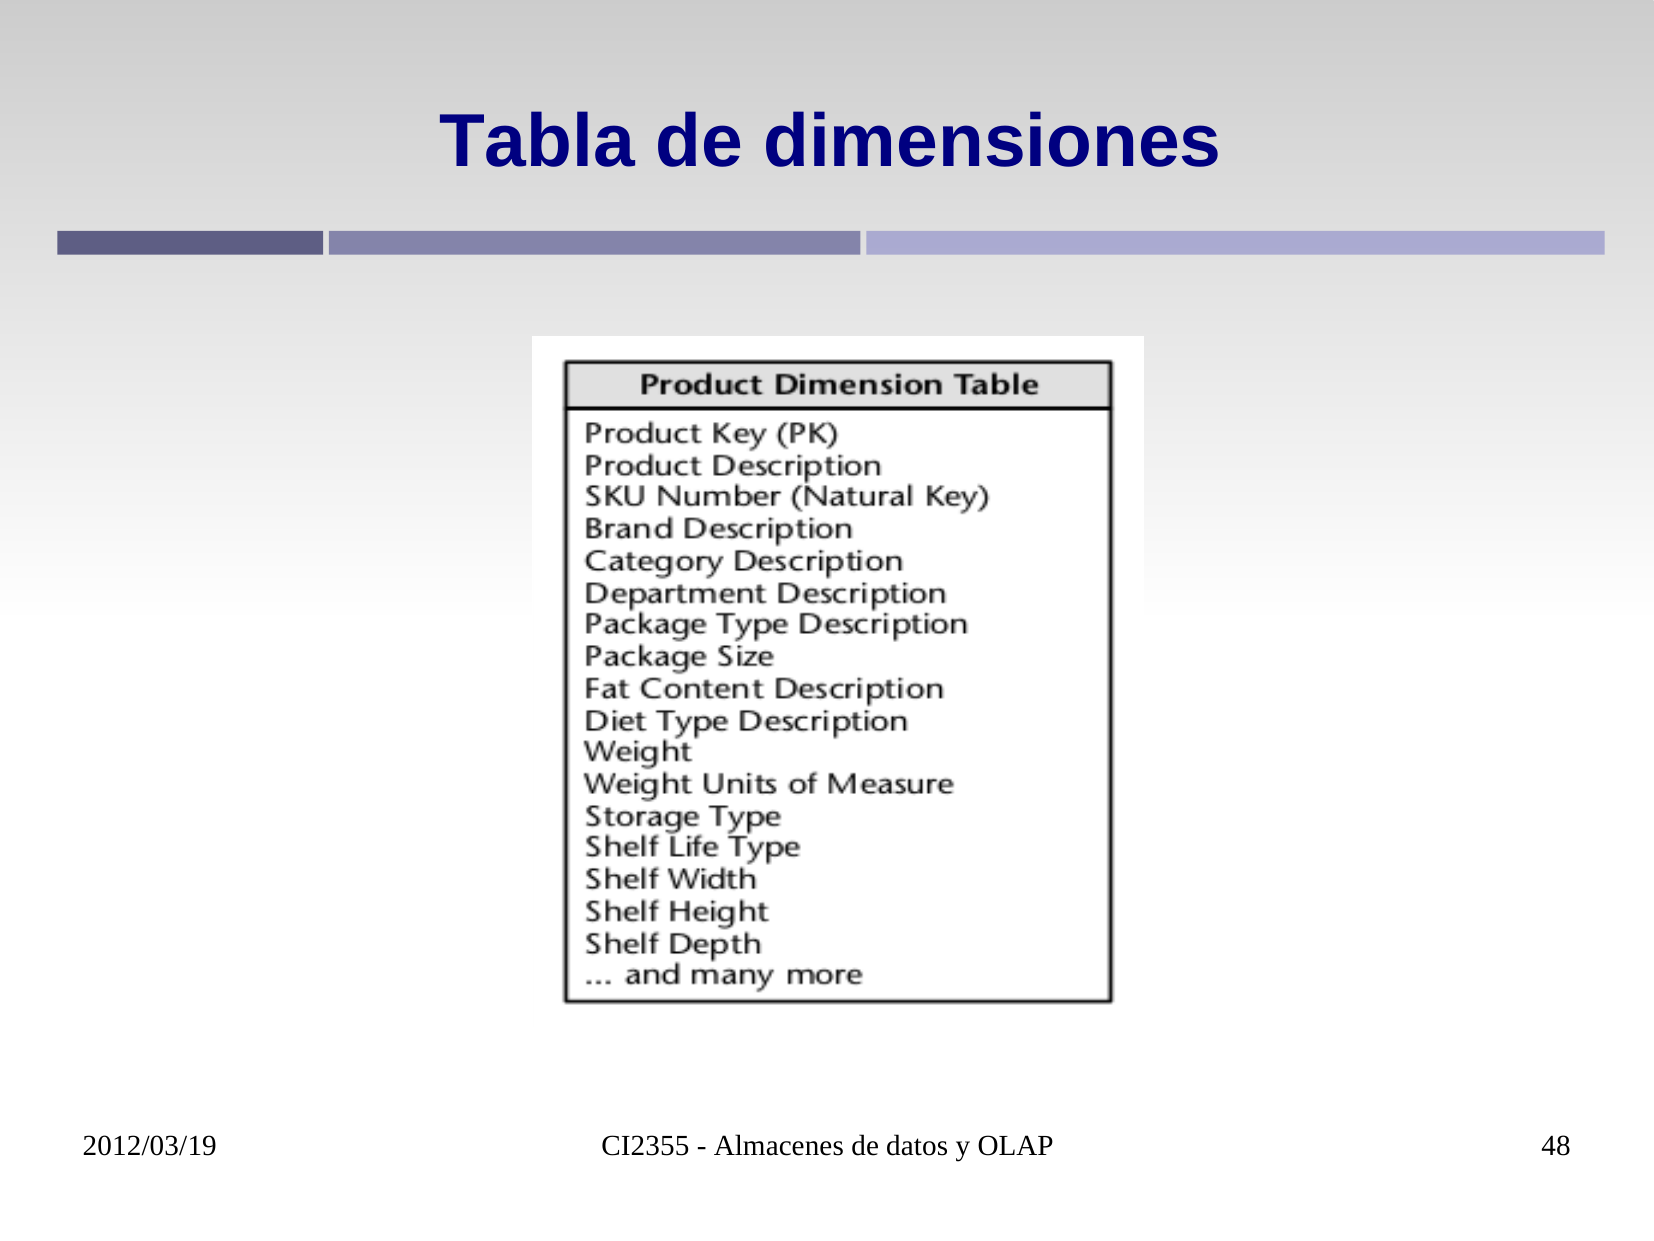

# Tabla de dimensiones
2012/03/19
CI2355 - Almacenes de datos y OLAP
48